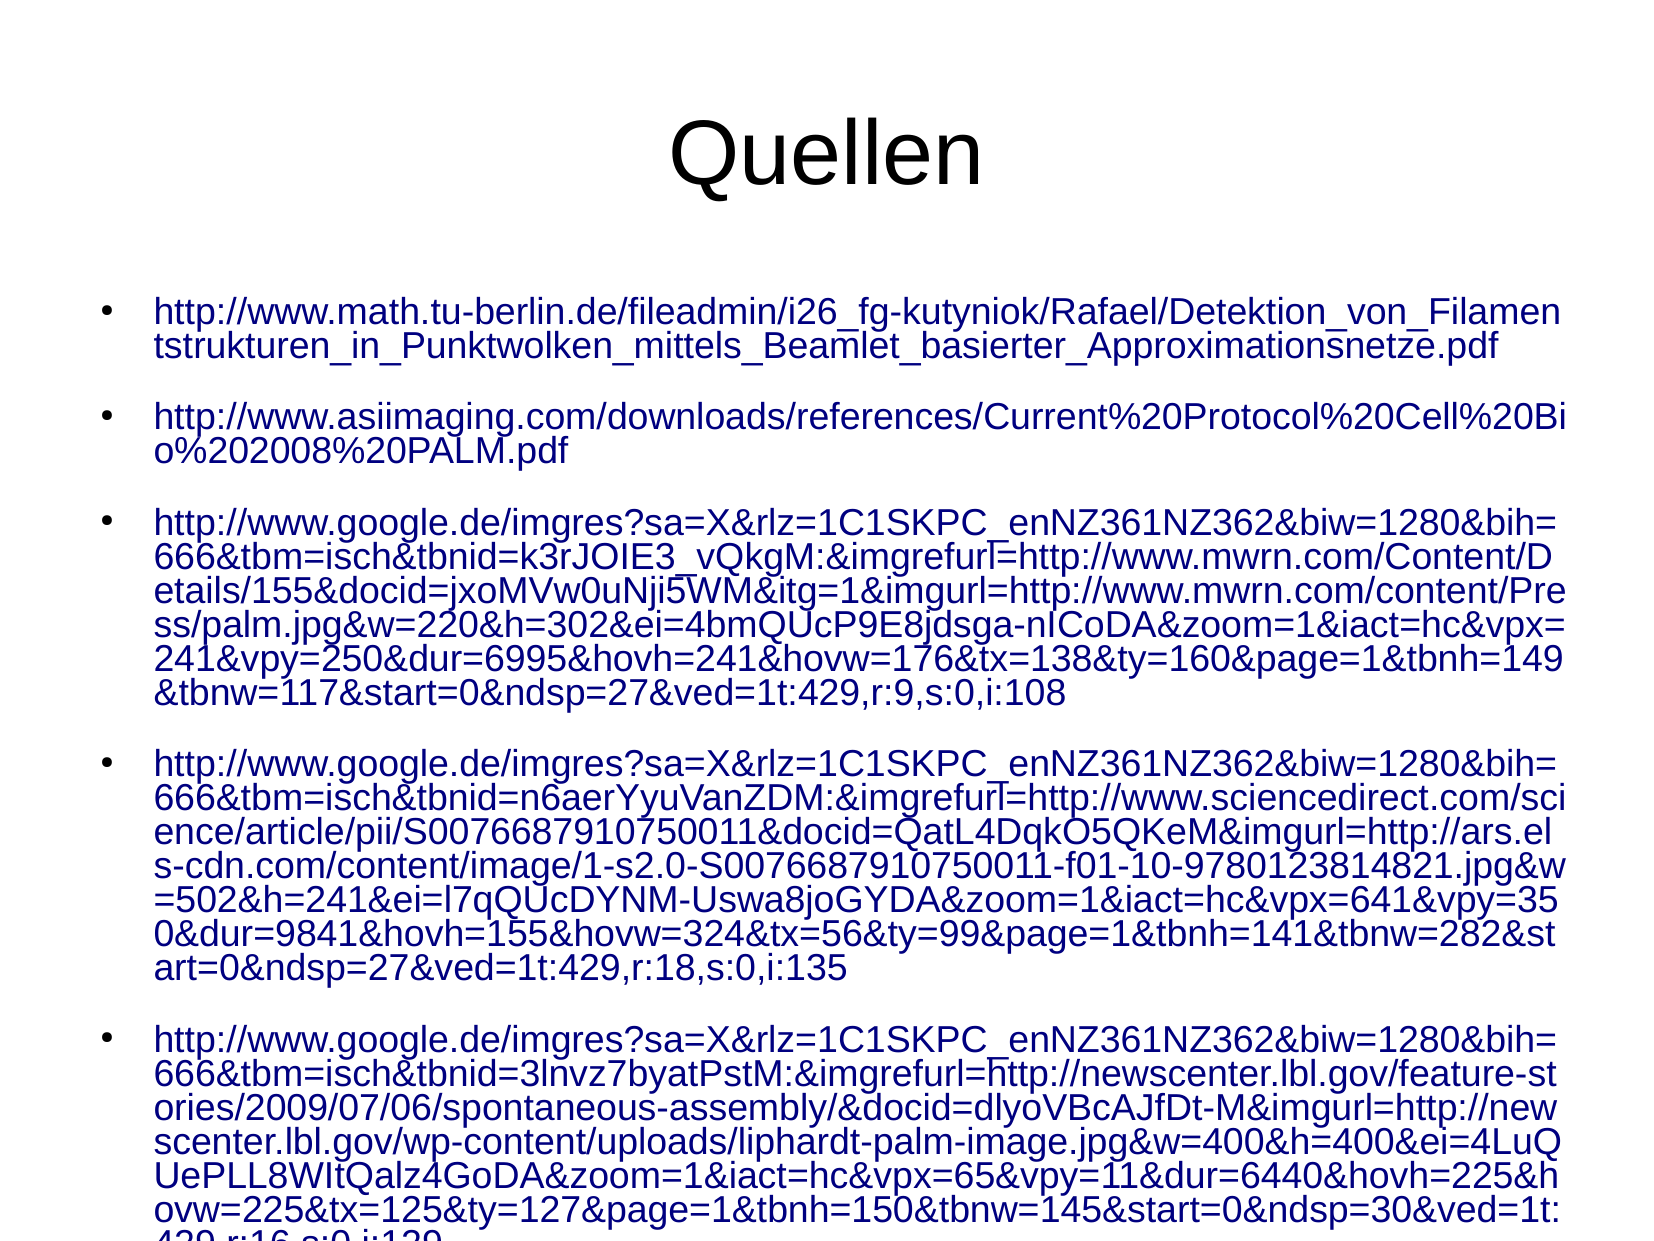

# Quellen
http://www.math.tu-berlin.de/fileadmin/i26_fg-kutyniok/Rafael/Detektion_von_Filamentstrukturen_in_Punktwolken_mittels_Beamlet_basierter_Approximationsnetze.pdf
http://www.asiimaging.com/downloads/references/Current%20Protocol%20Cell%20Bio%202008%20PALM.pdf
http://www.google.de/imgres?sa=X&rlz=1C1SKPC_enNZ361NZ362&biw=1280&bih=666&tbm=isch&tbnid=k3rJOIE3_vQkgM:&imgrefurl=http://www.mwrn.com/Content/Details/155&docid=jxoMVw0uNji5WM&itg=1&imgurl=http://www.mwrn.com/content/Press/palm.jpg&w=220&h=302&ei=4bmQUcP9E8jdsga-nICoDA&zoom=1&iact=hc&vpx=241&vpy=250&dur=6995&hovh=241&hovw=176&tx=138&ty=160&page=1&tbnh=149&tbnw=117&start=0&ndsp=27&ved=1t:429,r:9,s:0,i:108
http://www.google.de/imgres?sa=X&rlz=1C1SKPC_enNZ361NZ362&biw=1280&bih=666&tbm=isch&tbnid=n6aerYyuVanZDM:&imgrefurl=http://www.sciencedirect.com/science/article/pii/S0076687910750011&docid=QatL4DqkO5QKeM&imgurl=http://ars.els-cdn.com/content/image/1-s2.0-S0076687910750011-f01-10-9780123814821.jpg&w=502&h=241&ei=l7qQUcDYNM-Uswa8joGYDA&zoom=1&iact=hc&vpx=641&vpy=350&dur=9841&hovh=155&hovw=324&tx=56&ty=99&page=1&tbnh=141&tbnw=282&start=0&ndsp=27&ved=1t:429,r:18,s:0,i:135
http://www.google.de/imgres?sa=X&rlz=1C1SKPC_enNZ361NZ362&biw=1280&bih=666&tbm=isch&tbnid=3lnvz7byatPstM:&imgrefurl=http://newscenter.lbl.gov/feature-stories/2009/07/06/spontaneous-assembly/&docid=dlyoVBcAJfDt-M&imgurl=http://newscenter.lbl.gov/wp-content/uploads/liphardt-palm-image.jpg&w=400&h=400&ei=4LuQUePLL8WItQalz4GoDA&zoom=1&iact=hc&vpx=65&vpy=11&dur=6440&hovh=225&hovw=225&tx=125&ty=127&page=1&tbnh=150&tbnw=145&start=0&ndsp=30&ved=1t:429,r:16,s:0,i:129
http://www.google.de/imgres?rlz=1C1SKPC_enNZ361NZ362&biw=1280&bih=666&tbm=isch&tbnid=fyeY331-n04EyM:&imgrefurl=http://www.nature.com/nmeth/journal/v8/n4/full/nmeth.1571.html&docid=XFHHwPui3gO_MM&imgurl=http://www.nature.com/nmeth/journal/v8/n4/images_article/nmeth.1571-F5.jpg&w=600&h=387&ei=CsSQUbORJobhtQa--4CYDA&zoom=1&iact=hc&vpx=959&vpy=281&dur=5137&hovh=180&hovw=280&tx=106&ty=96&page=1&tbnh=149&tbnw=252&start=0&ndsp=27&ved=1t:429,r:13,s:0,i:117
Betzig PALM Science 2006
Shroff live cell Nat Meth 2008
Current Protocol Cell Bio 2008 PALM